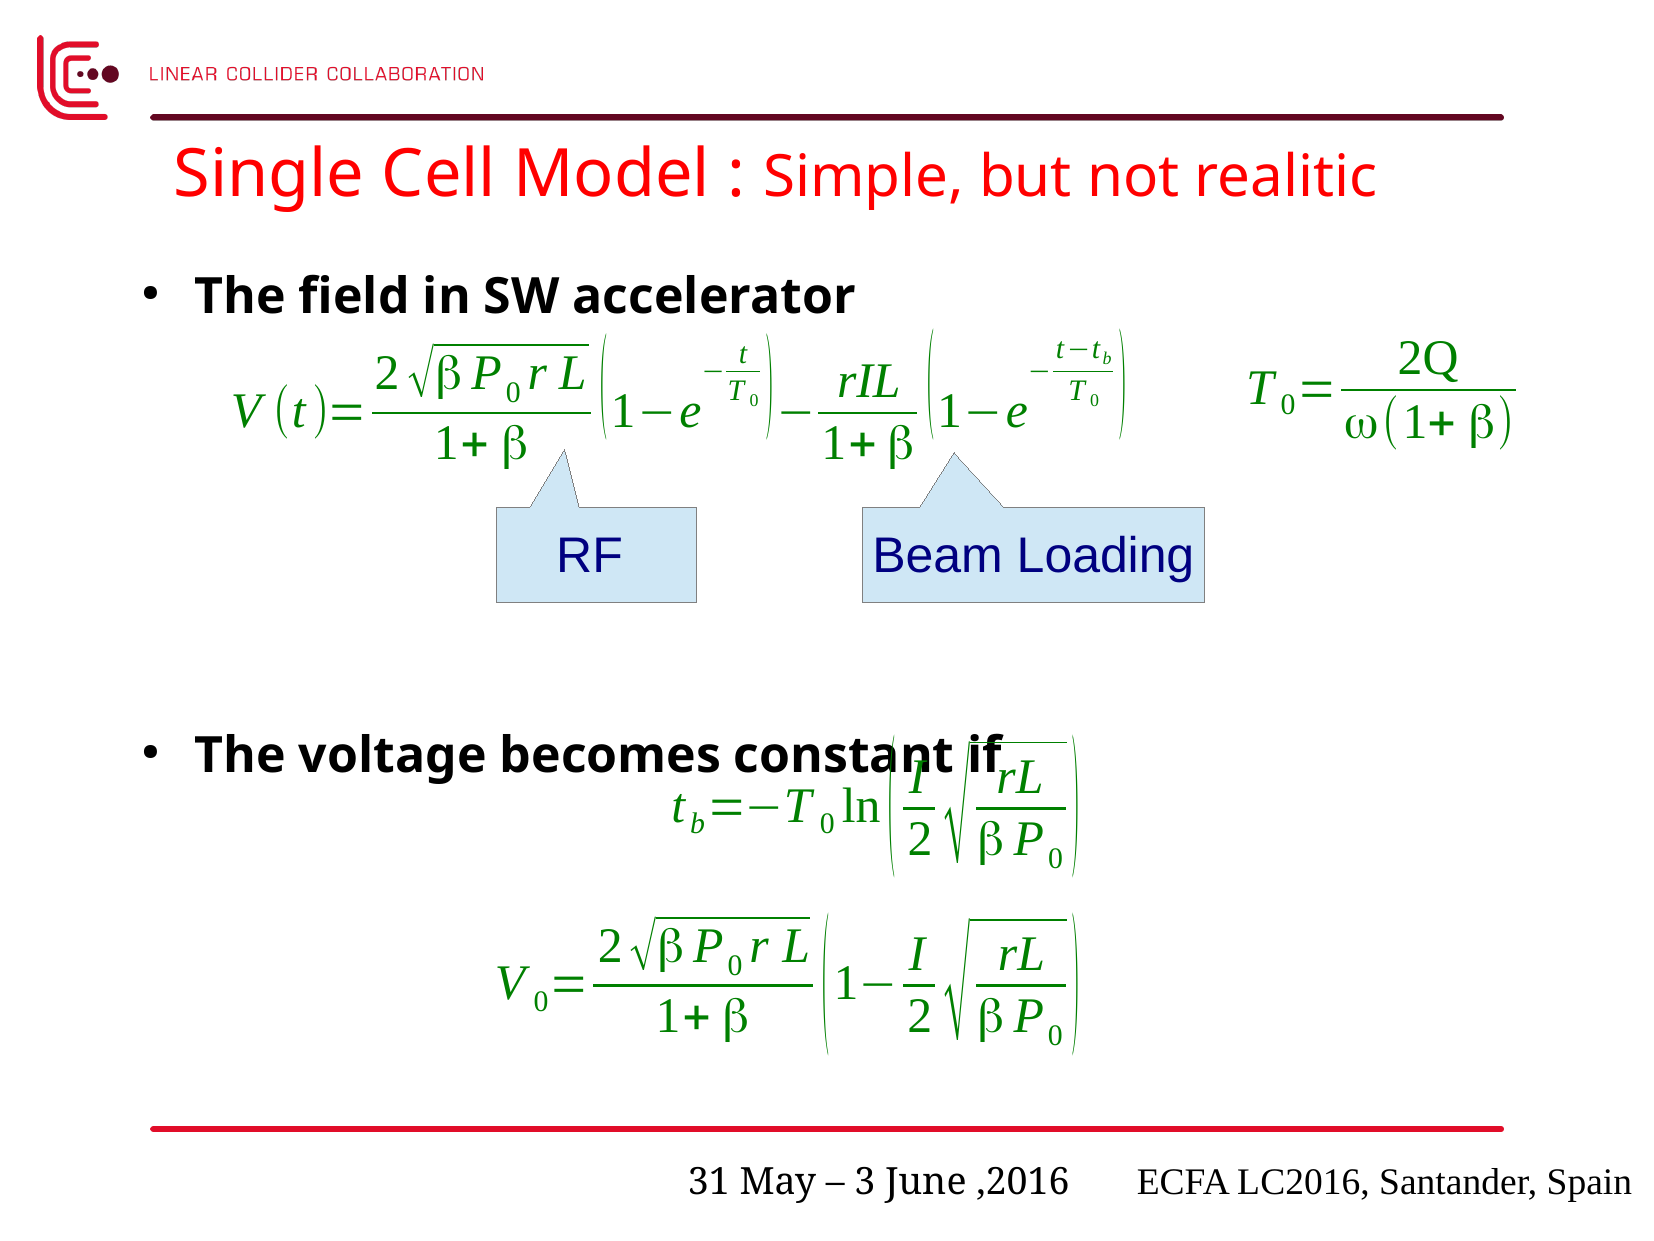

Single Cell Model : Simple, but not realitic
# The field in SW accelerator
The voltage becomes constant if
RF
Beam Loading